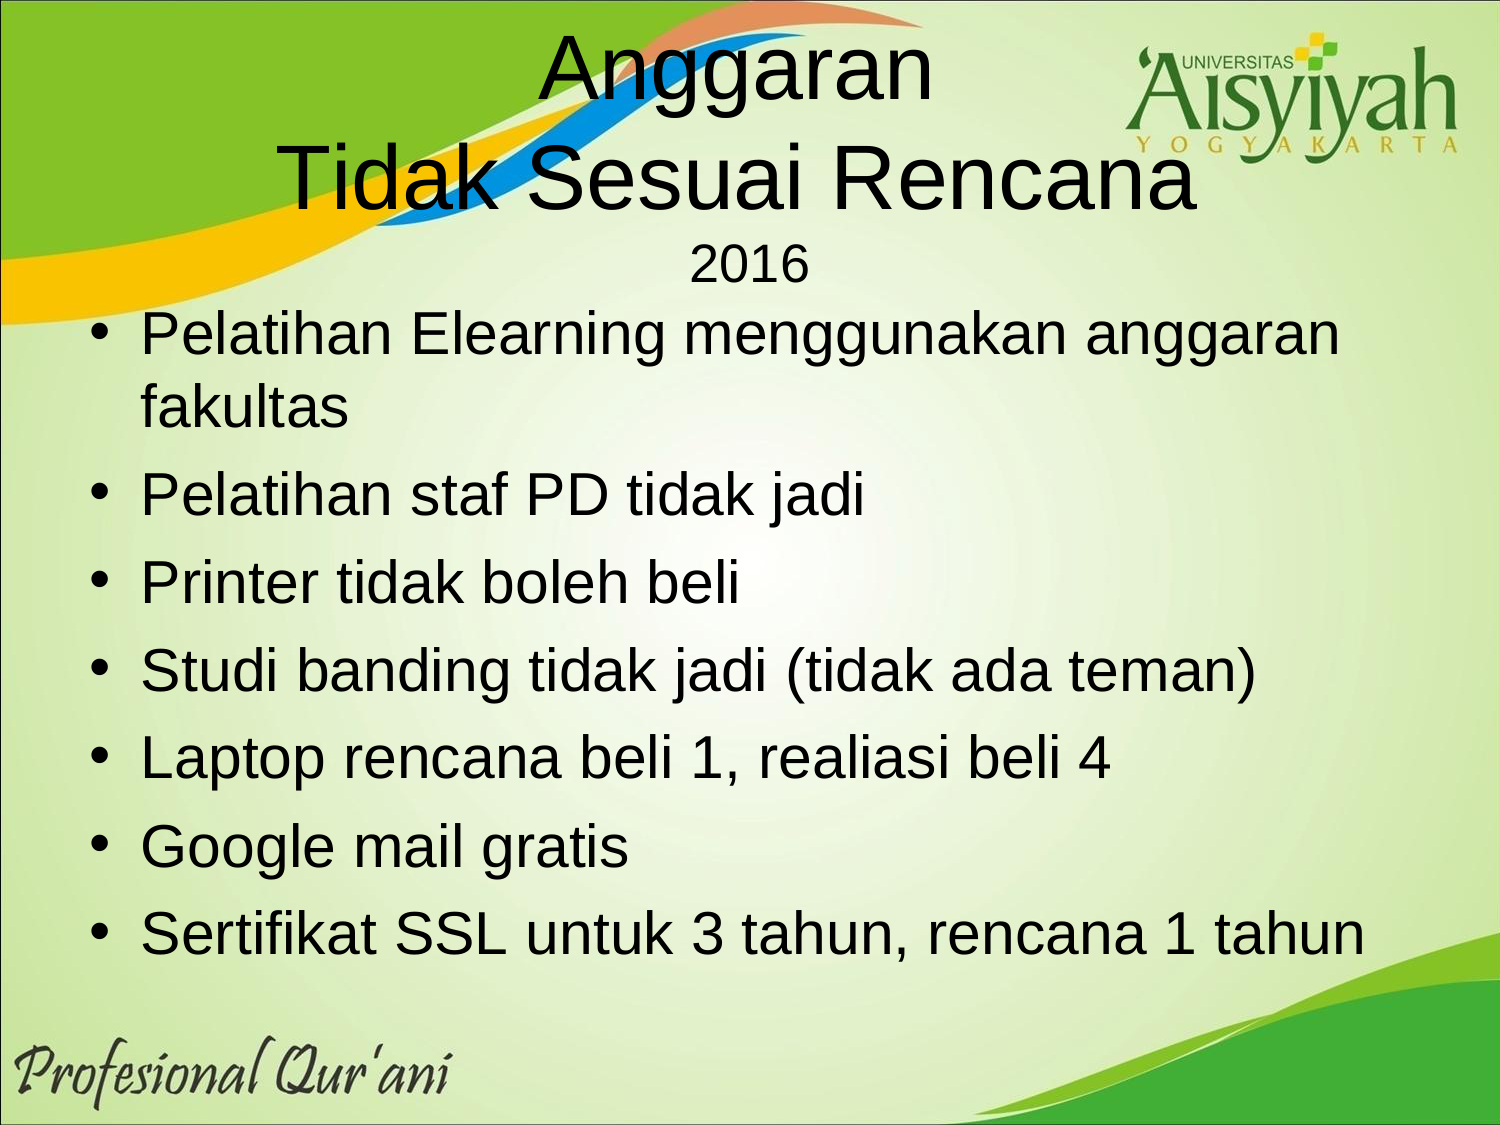

# Anggaran Tidak Sesuai Rencana 2016
Pelatihan Elearning menggunakan anggaran fakultas
Pelatihan staf PD tidak jadi
Printer tidak boleh beli
Studi banding tidak jadi (tidak ada teman)
Laptop rencana beli 1, realiasi beli 4
Google mail gratis
Sertifikat SSL untuk 3 tahun, rencana 1 tahun